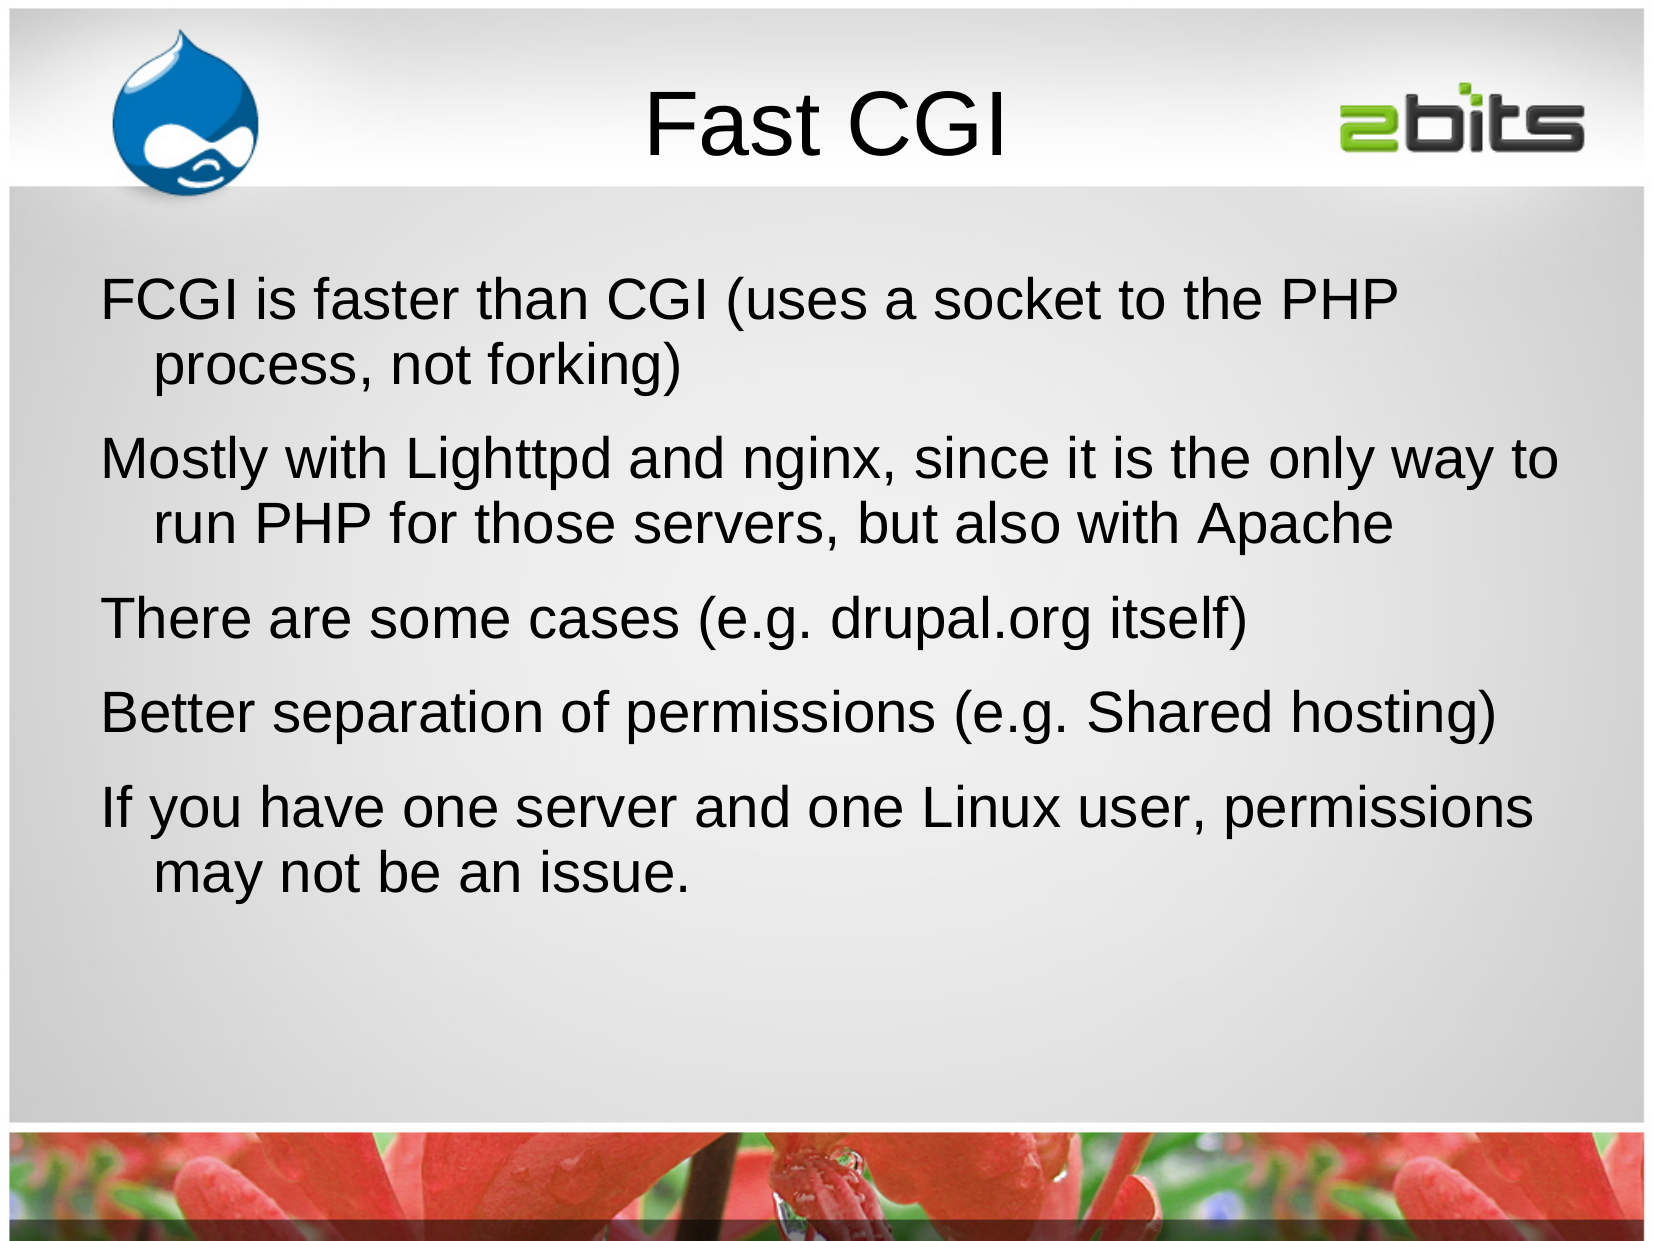

# Fast CGI
FCGI is faster than CGI (uses a socket to the PHP process, not forking)
Mostly with Lighttpd and nginx, since it is the only way to run PHP for those servers, but also with Apache
There are some cases (e.g. drupal.org itself)
Better separation of permissions (e.g. Shared hosting)
If you have one server and one Linux user, permissions may not be an issue.